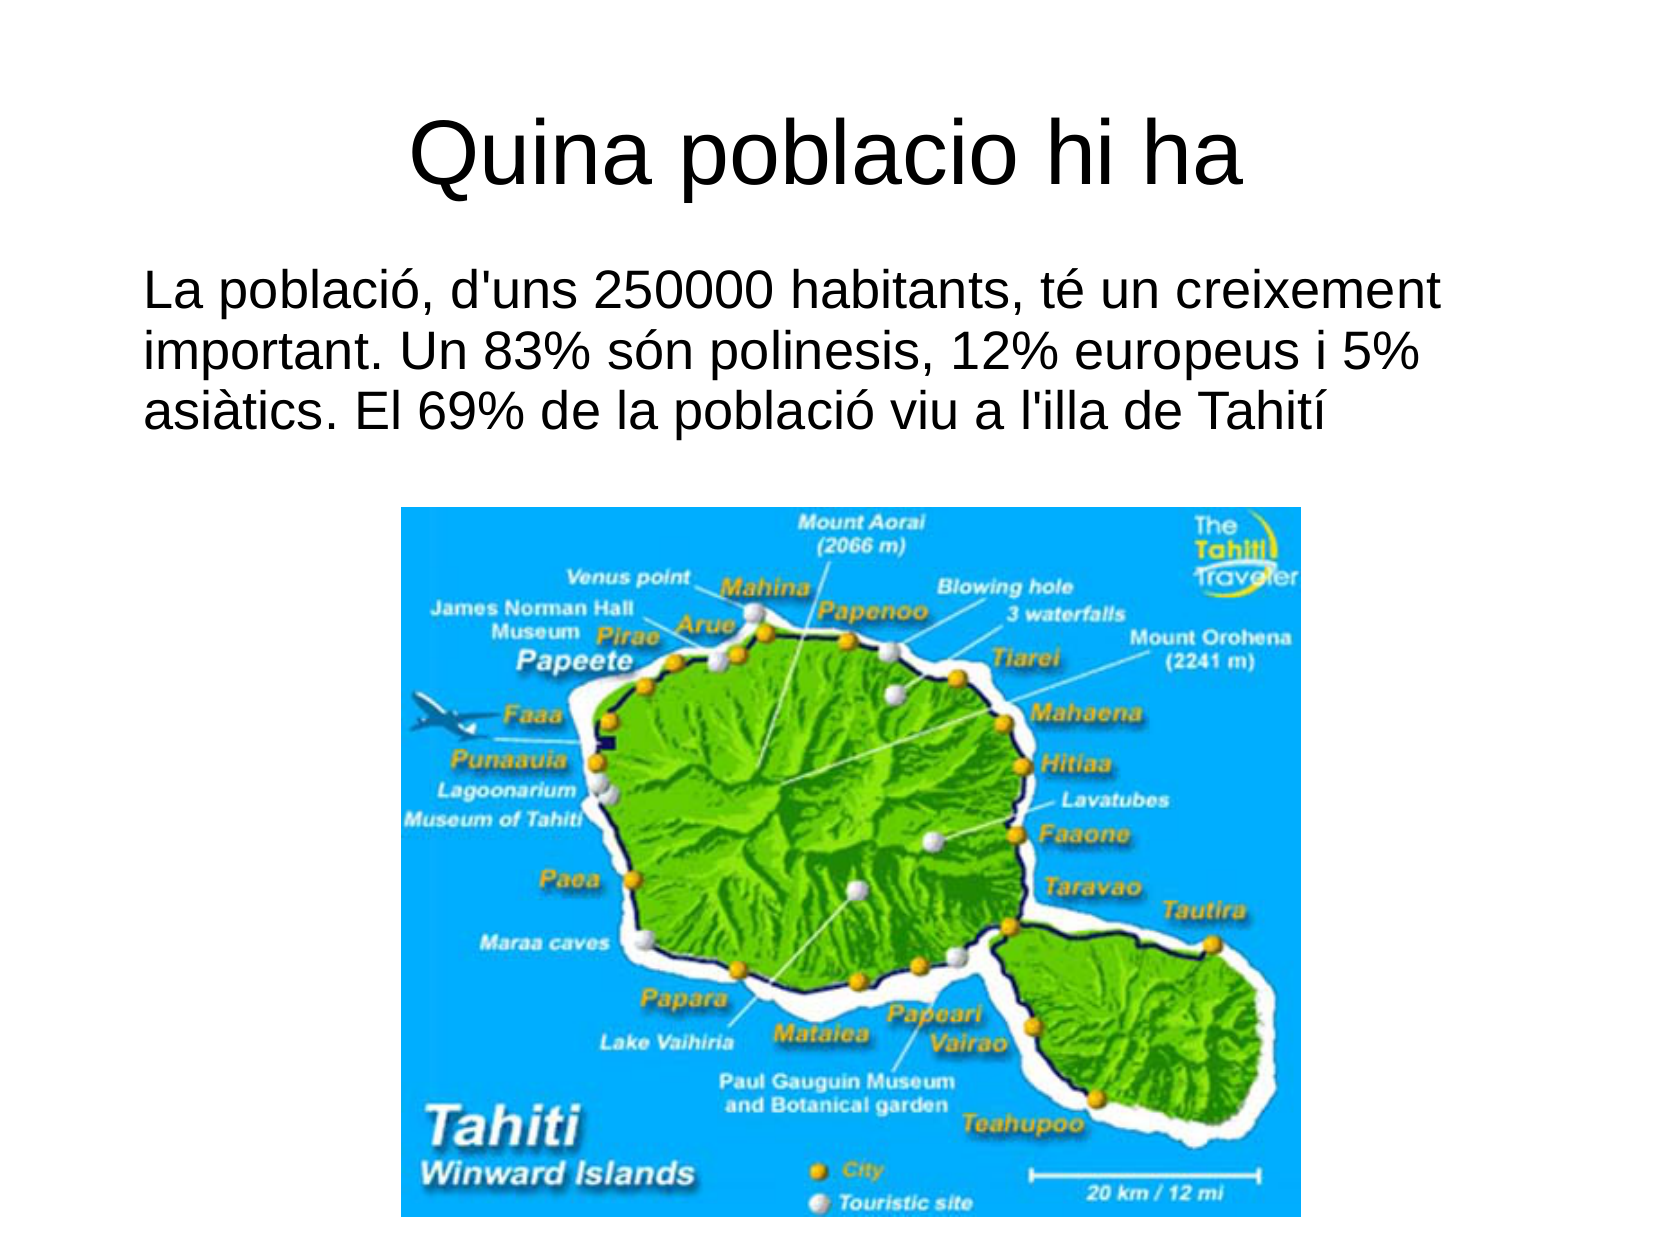

# Quina poblacio hi ha
La població, d'uns 250000 habitants, té un creixement important. Un 83% són polinesis, 12% europeus i 5% asiàtics. El 69% de la població viu a l'illa de Tahití